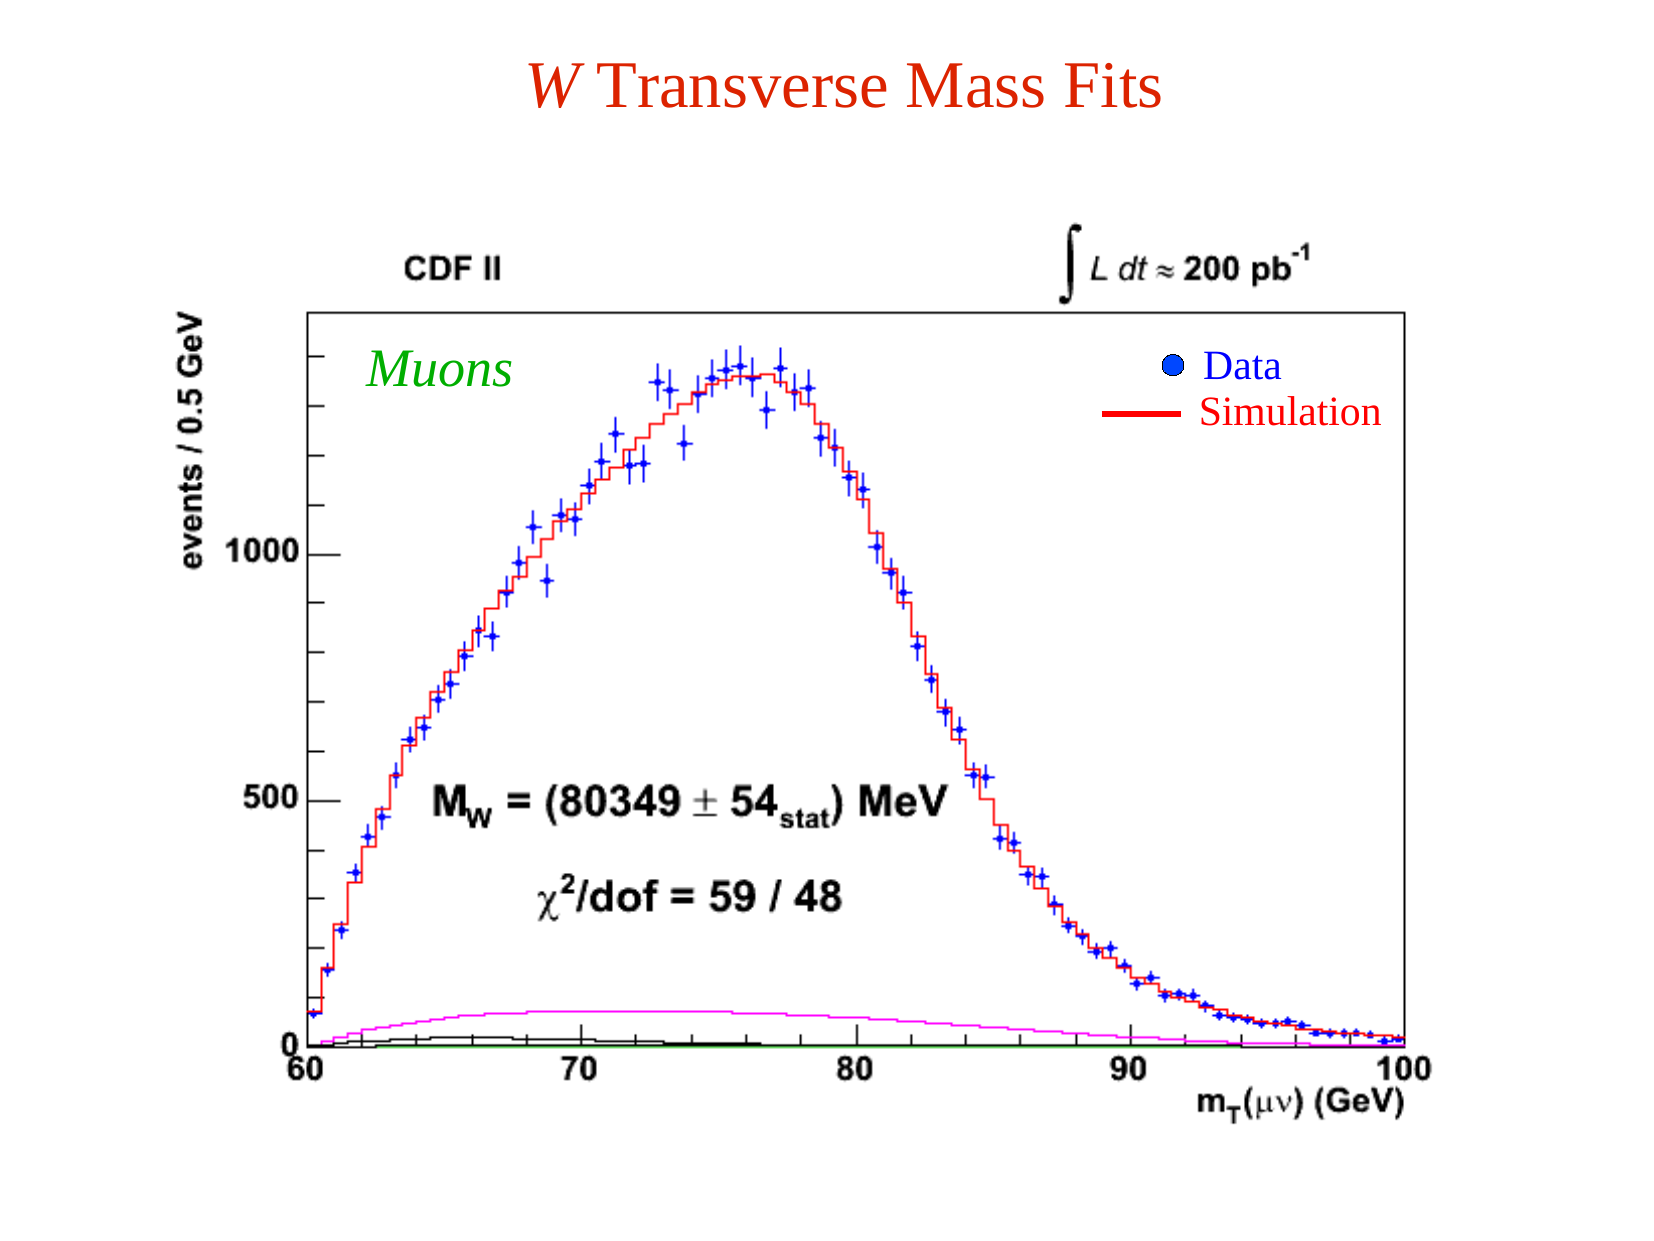

# W Transverse Mass Fits
Muons
Data
Simulation